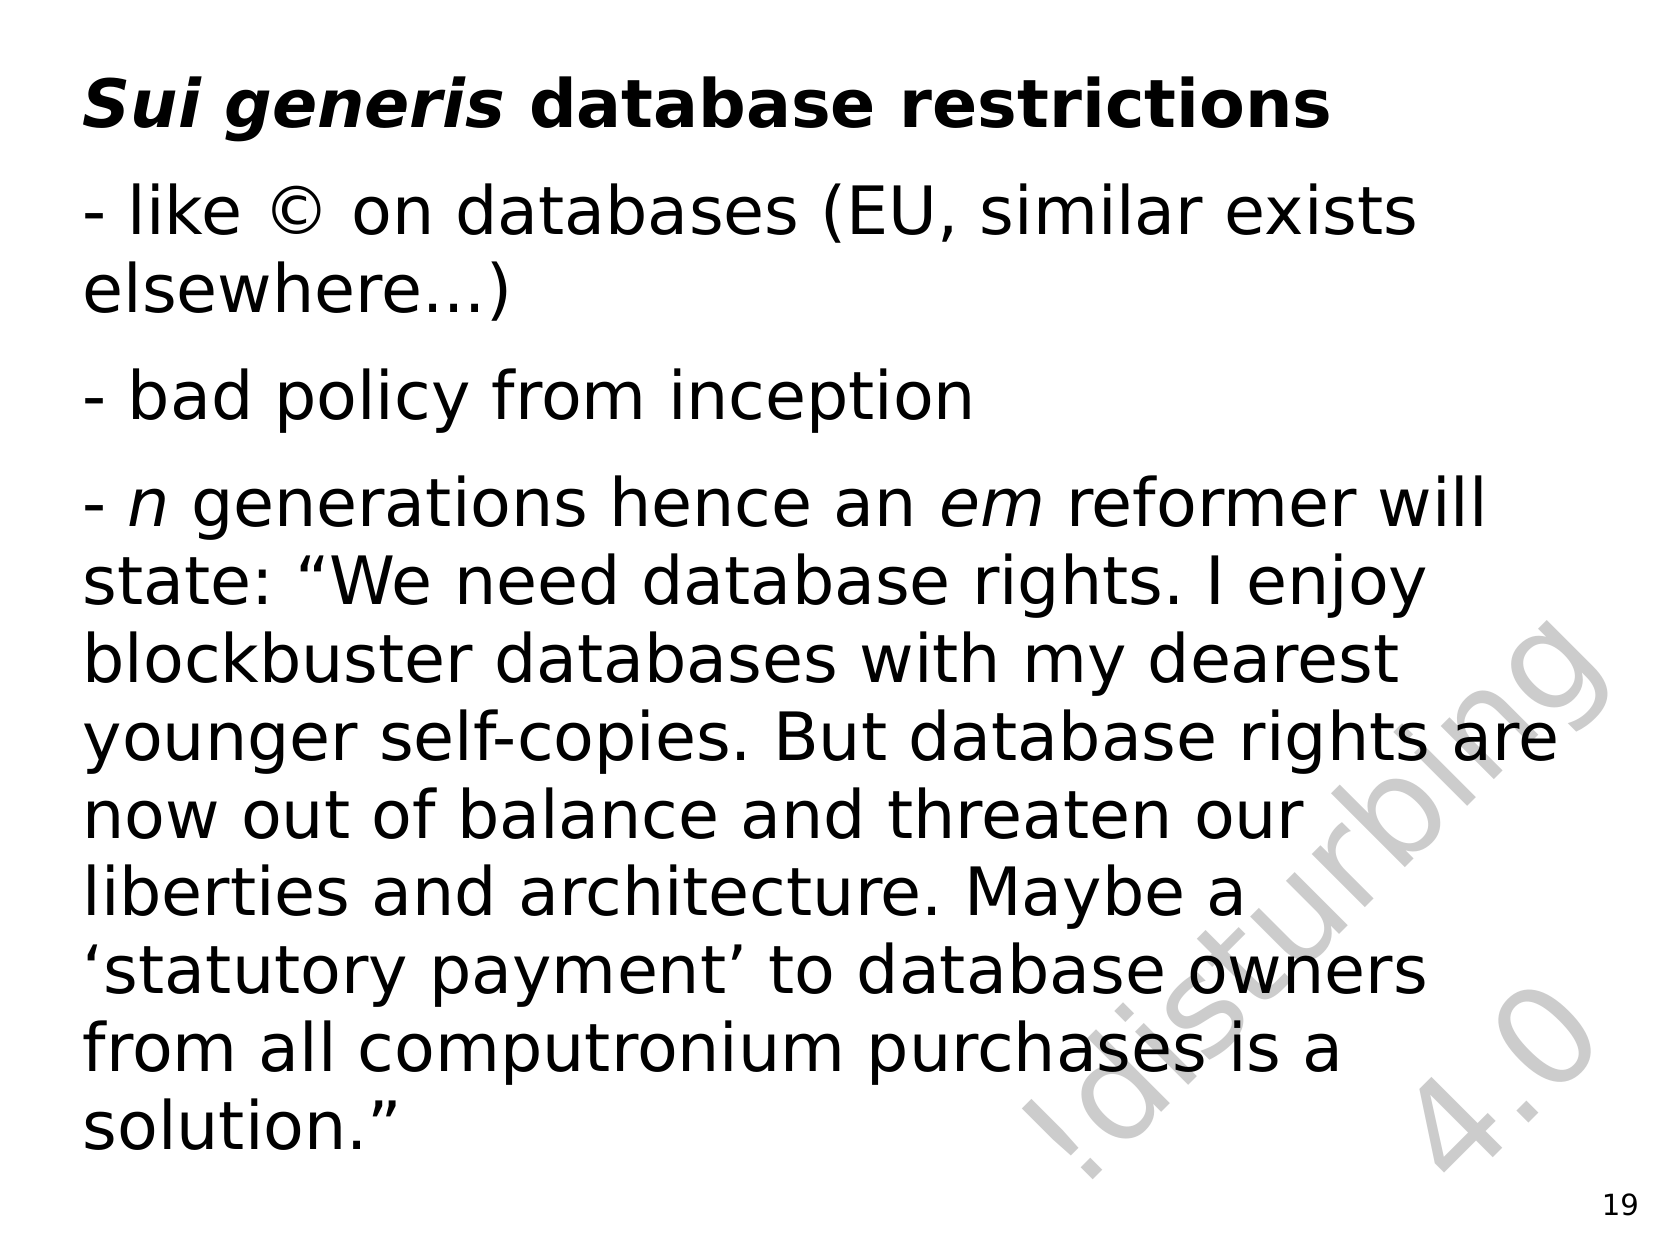

# Sui generis database restrictions
- like © on databases (EU, similar exists elsewhere...)
- bad policy from inception
- n generations hence an em reformer will state: “We need database rights. I enjoy blockbuster databases with my dearest younger self-copies. But database rights are now out of balance and threaten our liberties and architecture. Maybe a ‘statutory payment’ to database owners from all computronium purchases is a solution.”
!disturbing
4.0